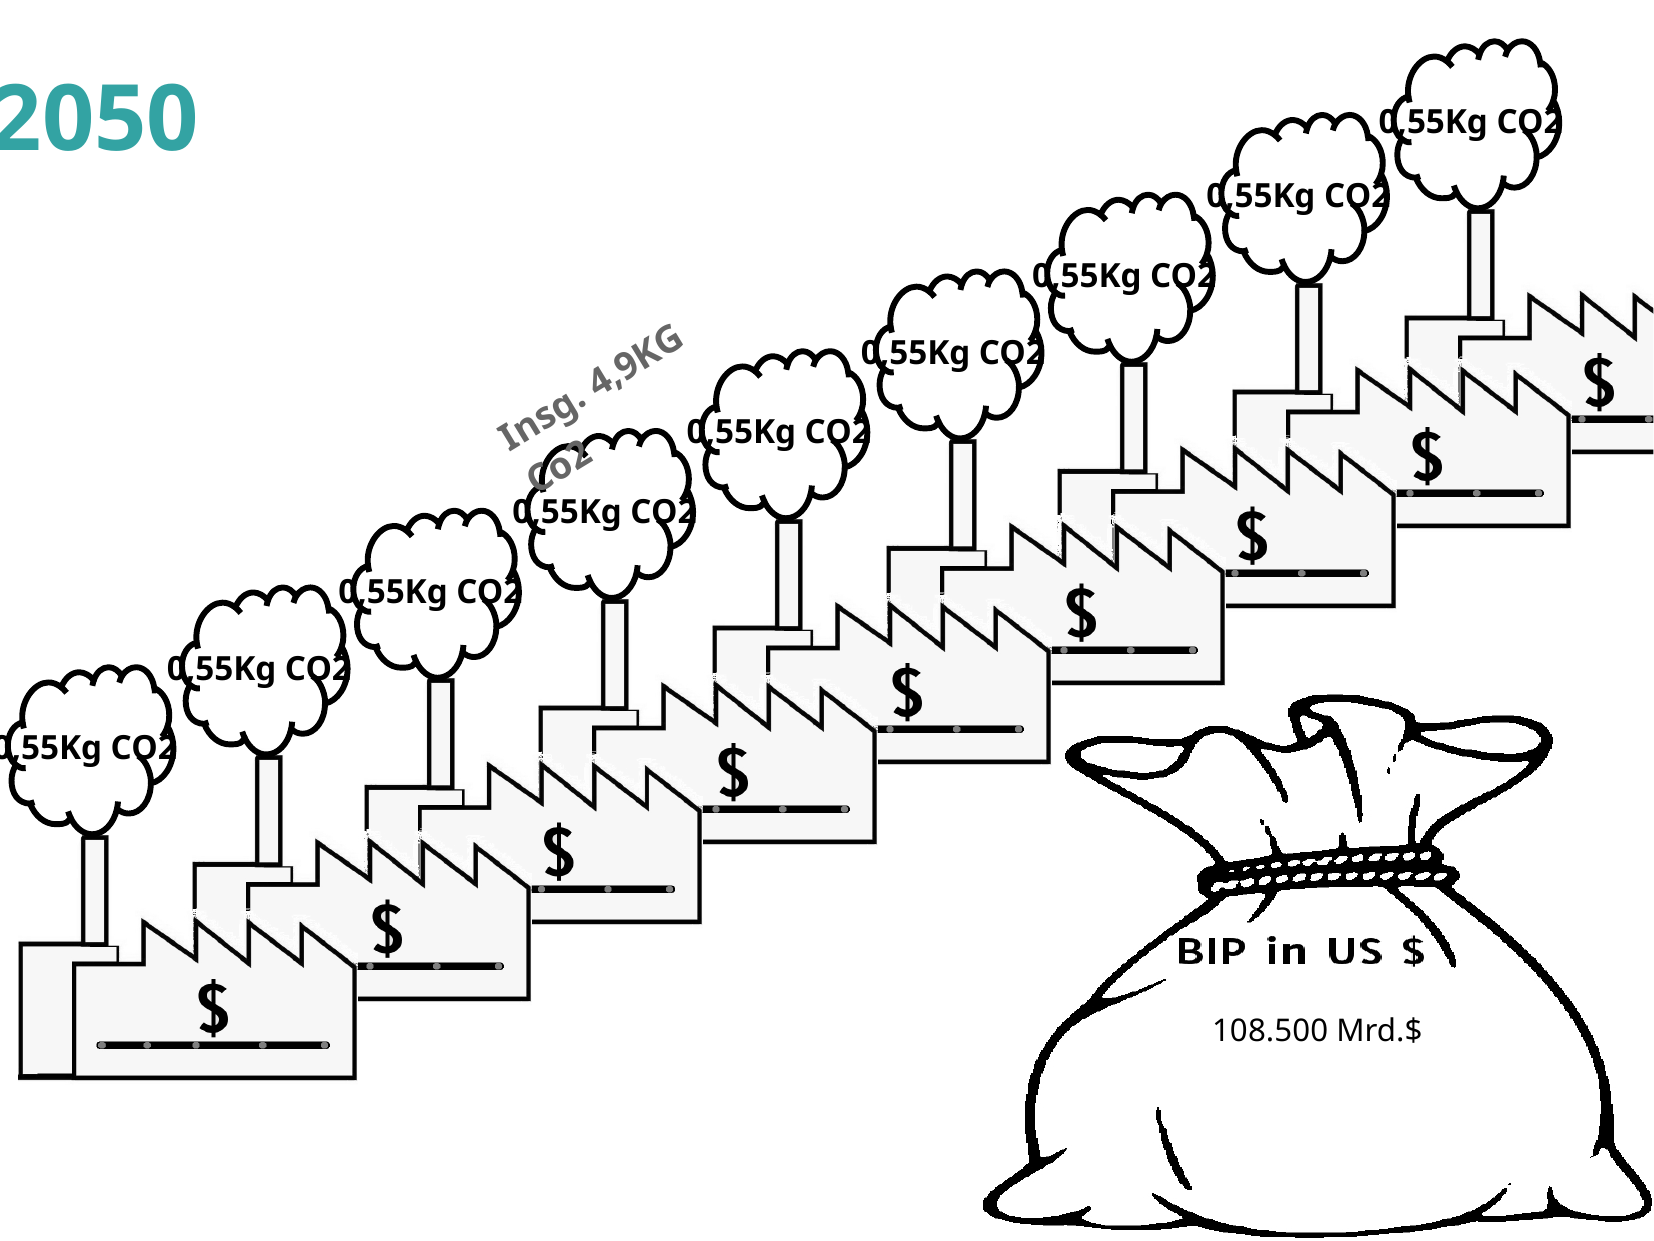

# 2050
0,55Kg CO2
0,55Kg CO2
0,55Kg CO2
0,55Kg CO2
Insg. 4,9KG Co2
0,55Kg CO2
0,55Kg CO2
0,55Kg CO2
0,55Kg CO2
0,55Kg CO2
108.500 Mrd.$